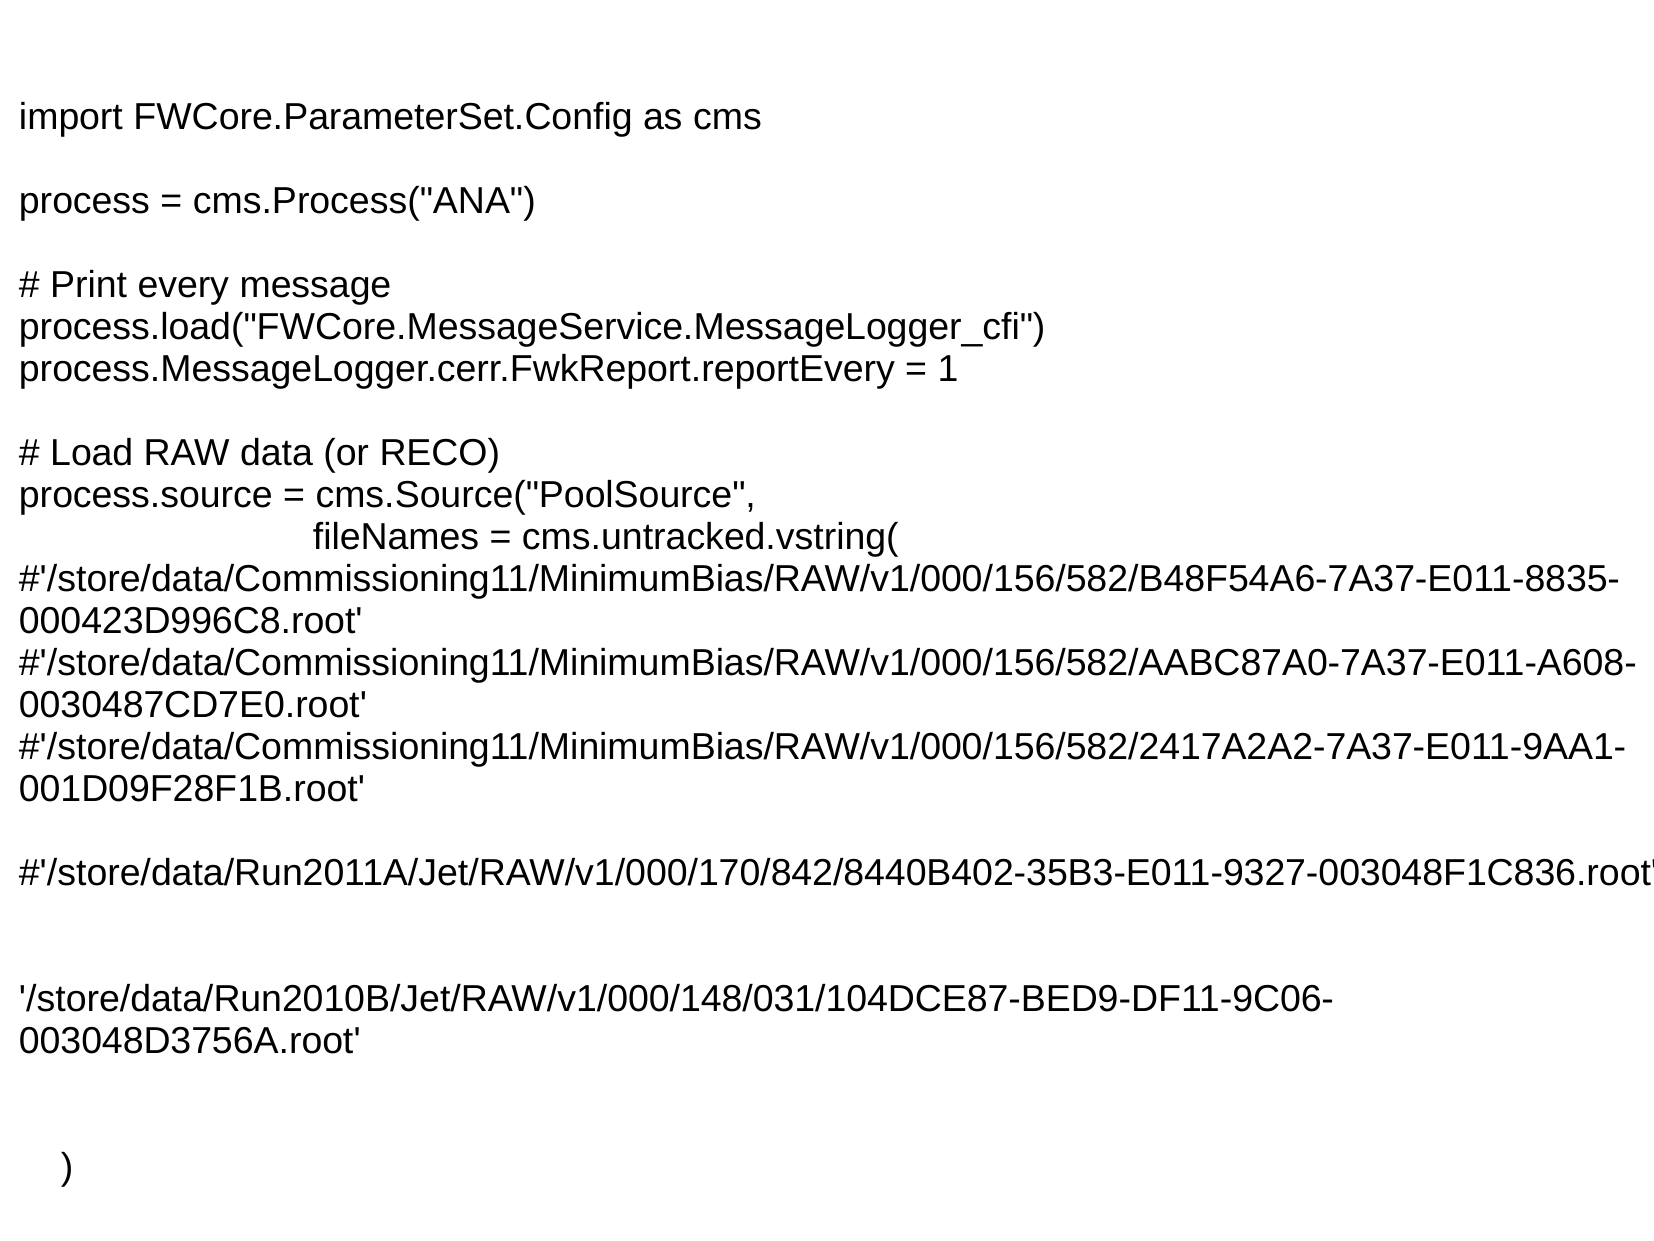

import FWCore.ParameterSet.Config as cms
process = cms.Process("ANA")
# Print every message
process.load("FWCore.MessageService.MessageLogger_cfi")
process.MessageLogger.cerr.FwkReport.reportEvery = 1
# Load RAW data (or RECO)
process.source = cms.Source("PoolSource",
 fileNames = cms.untracked.vstring(
#'/store/data/Commissioning11/MinimumBias/RAW/v1/000/156/582/B48F54A6-7A37-E011-8835-000423D996C8.root'
#'/store/data/Commissioning11/MinimumBias/RAW/v1/000/156/582/AABC87A0-7A37-E011-A608-0030487CD7E0.root'
#'/store/data/Commissioning11/MinimumBias/RAW/v1/000/156/582/2417A2A2-7A37-E011-9AA1-001D09F28F1B.root'
#'/store/data/Run2011A/Jet/RAW/v1/000/170/842/8440B402-35B3-E011-9327-003048F1C836.root'
'/store/data/Run2010B/Jet/RAW/v1/000/148/031/104DCE87-BED9-DF11-9C06-003048D3756A.root'
 )